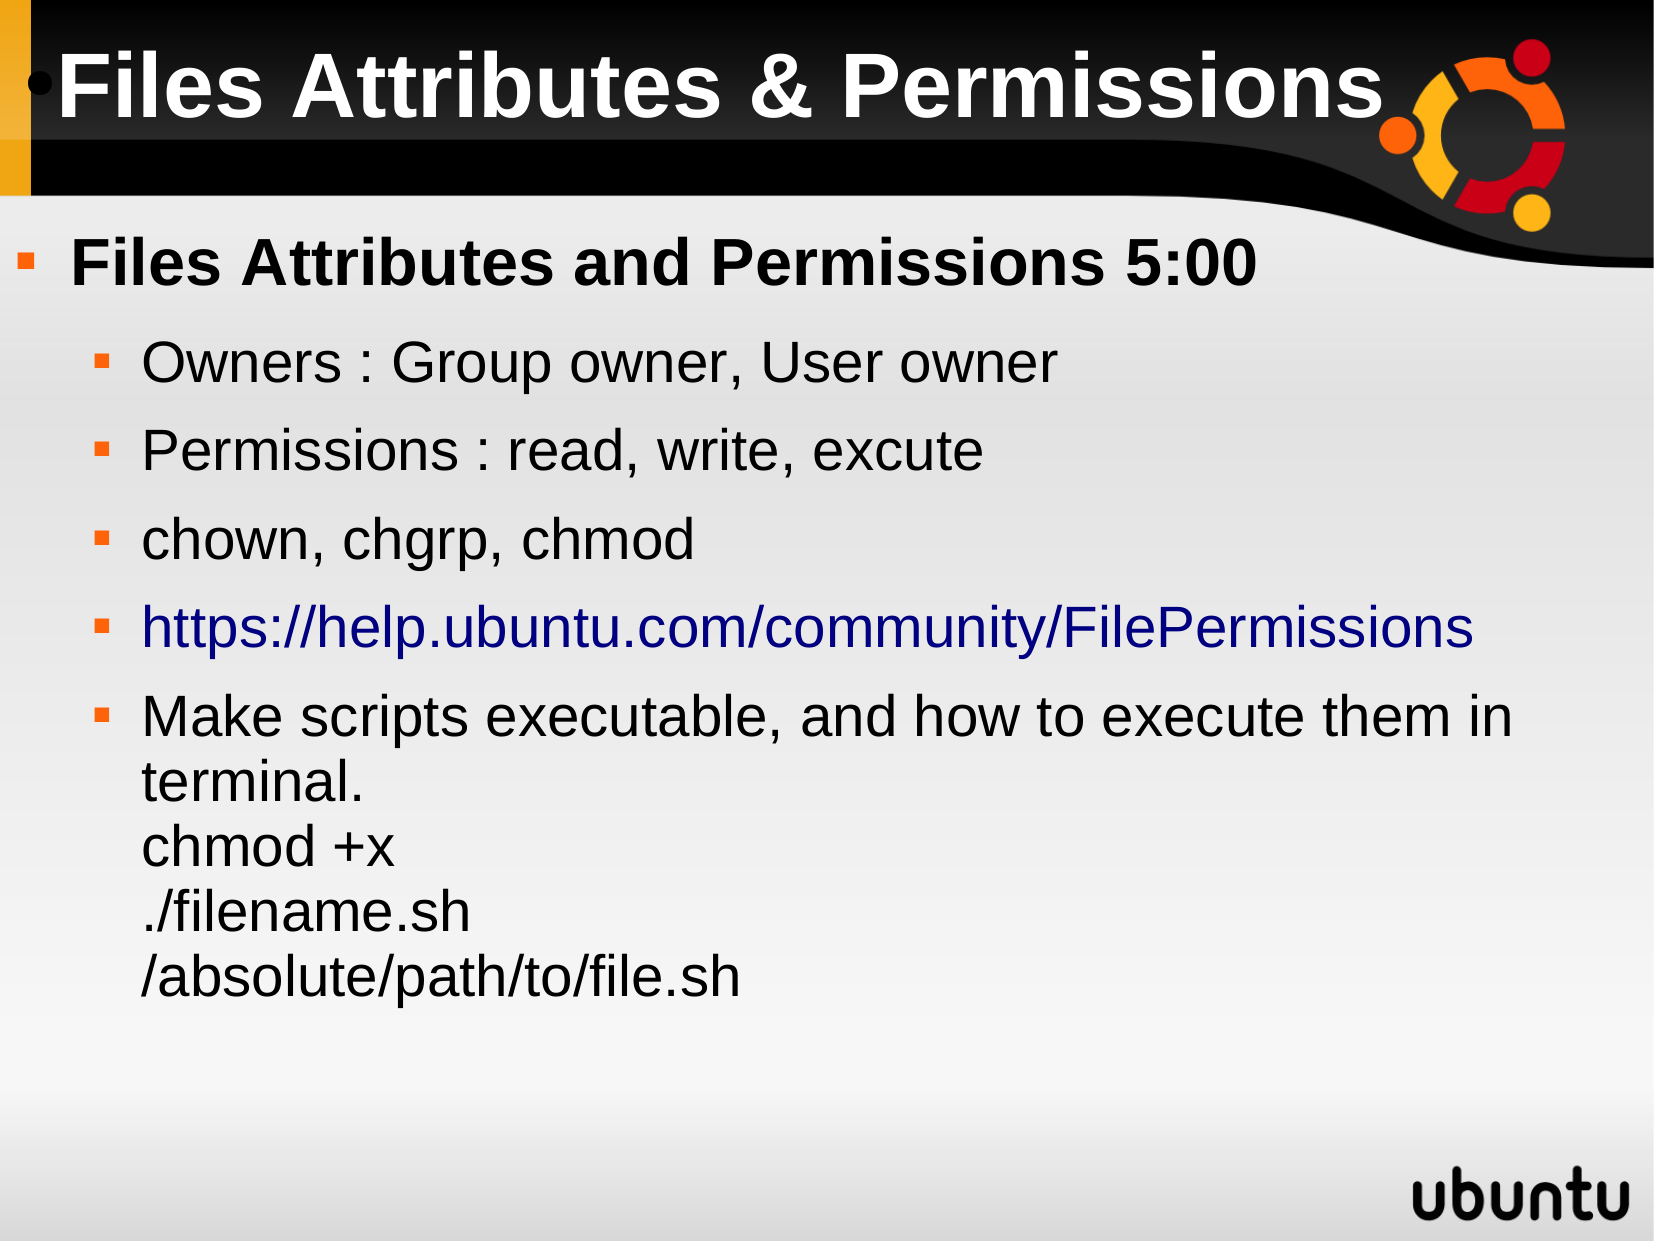

# Files Attributes & Permissions
Files Attributes and Permissions 5:00
Owners : Group owner, User owner
Permissions : read, write, excute
chown, chgrp, chmod
https://help.ubuntu.com/community/FilePermissions
Make scripts executable, and how to execute them in terminal.
chmod +x
./filename.sh
/absolute/path/to/file.sh